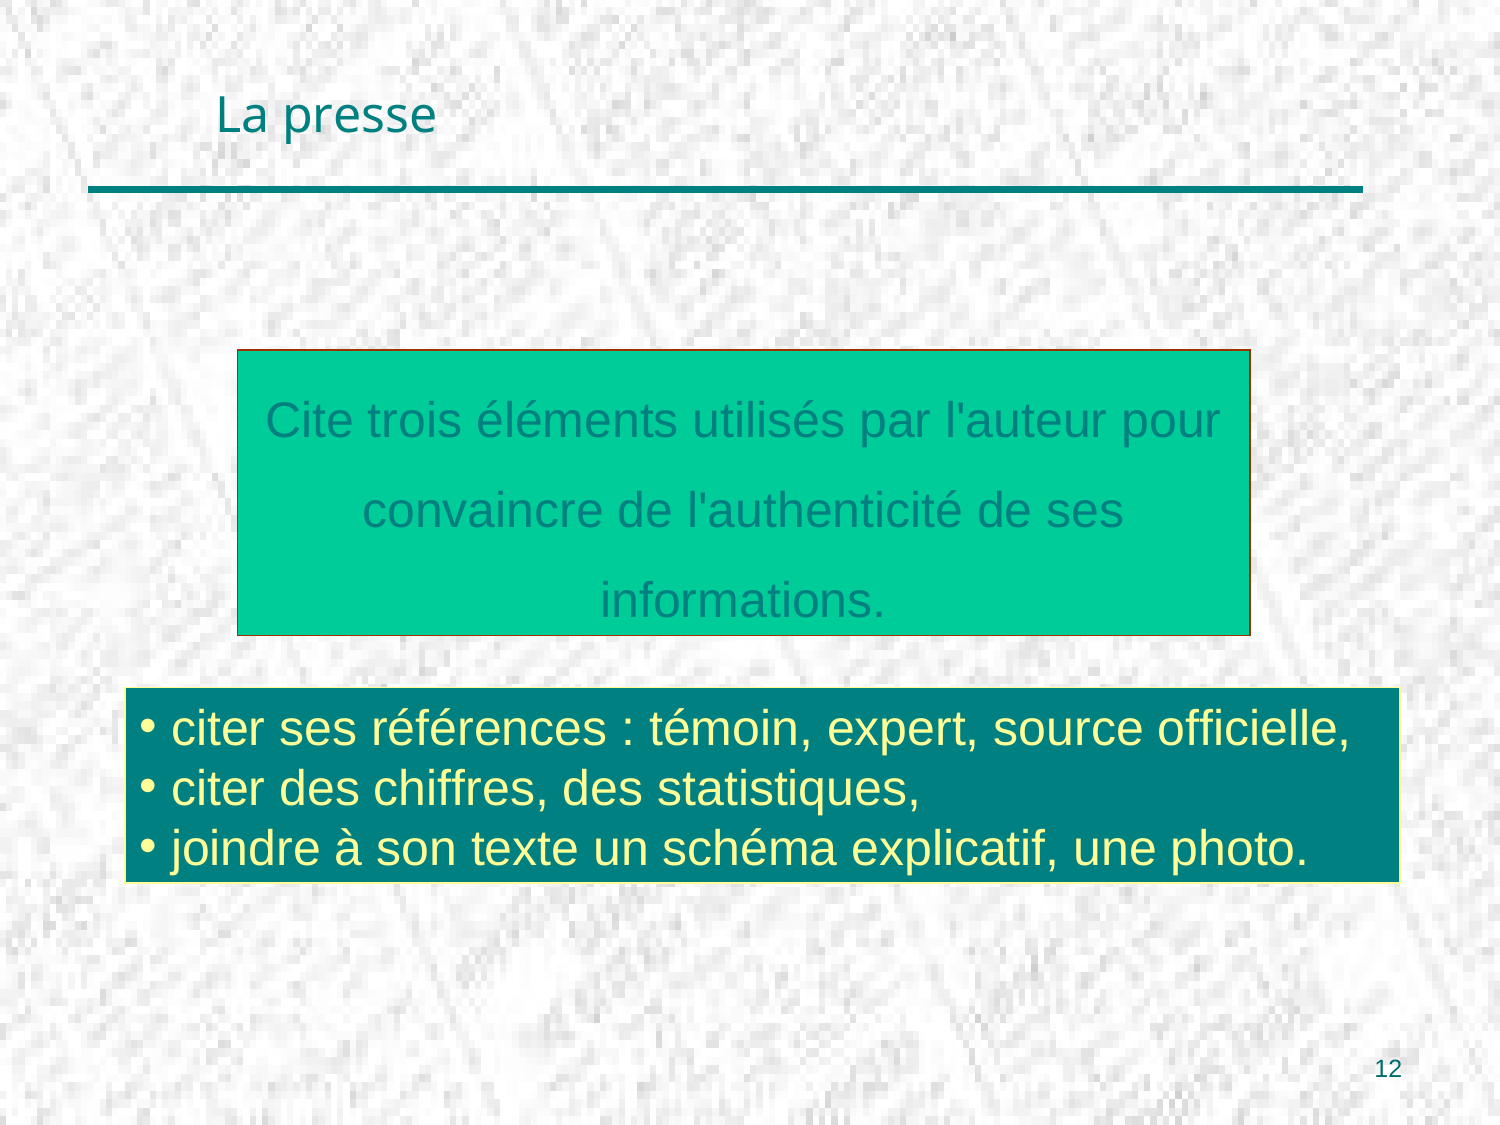

La presse
Cite trois éléments utilisés par l'auteur pour convaincre de l'authenticité de ses informations.
 citer ses références : témoin, expert, source officielle,
 citer des chiffres, des statistiques,
 joindre à son texte un schéma explicatif, une photo.
12